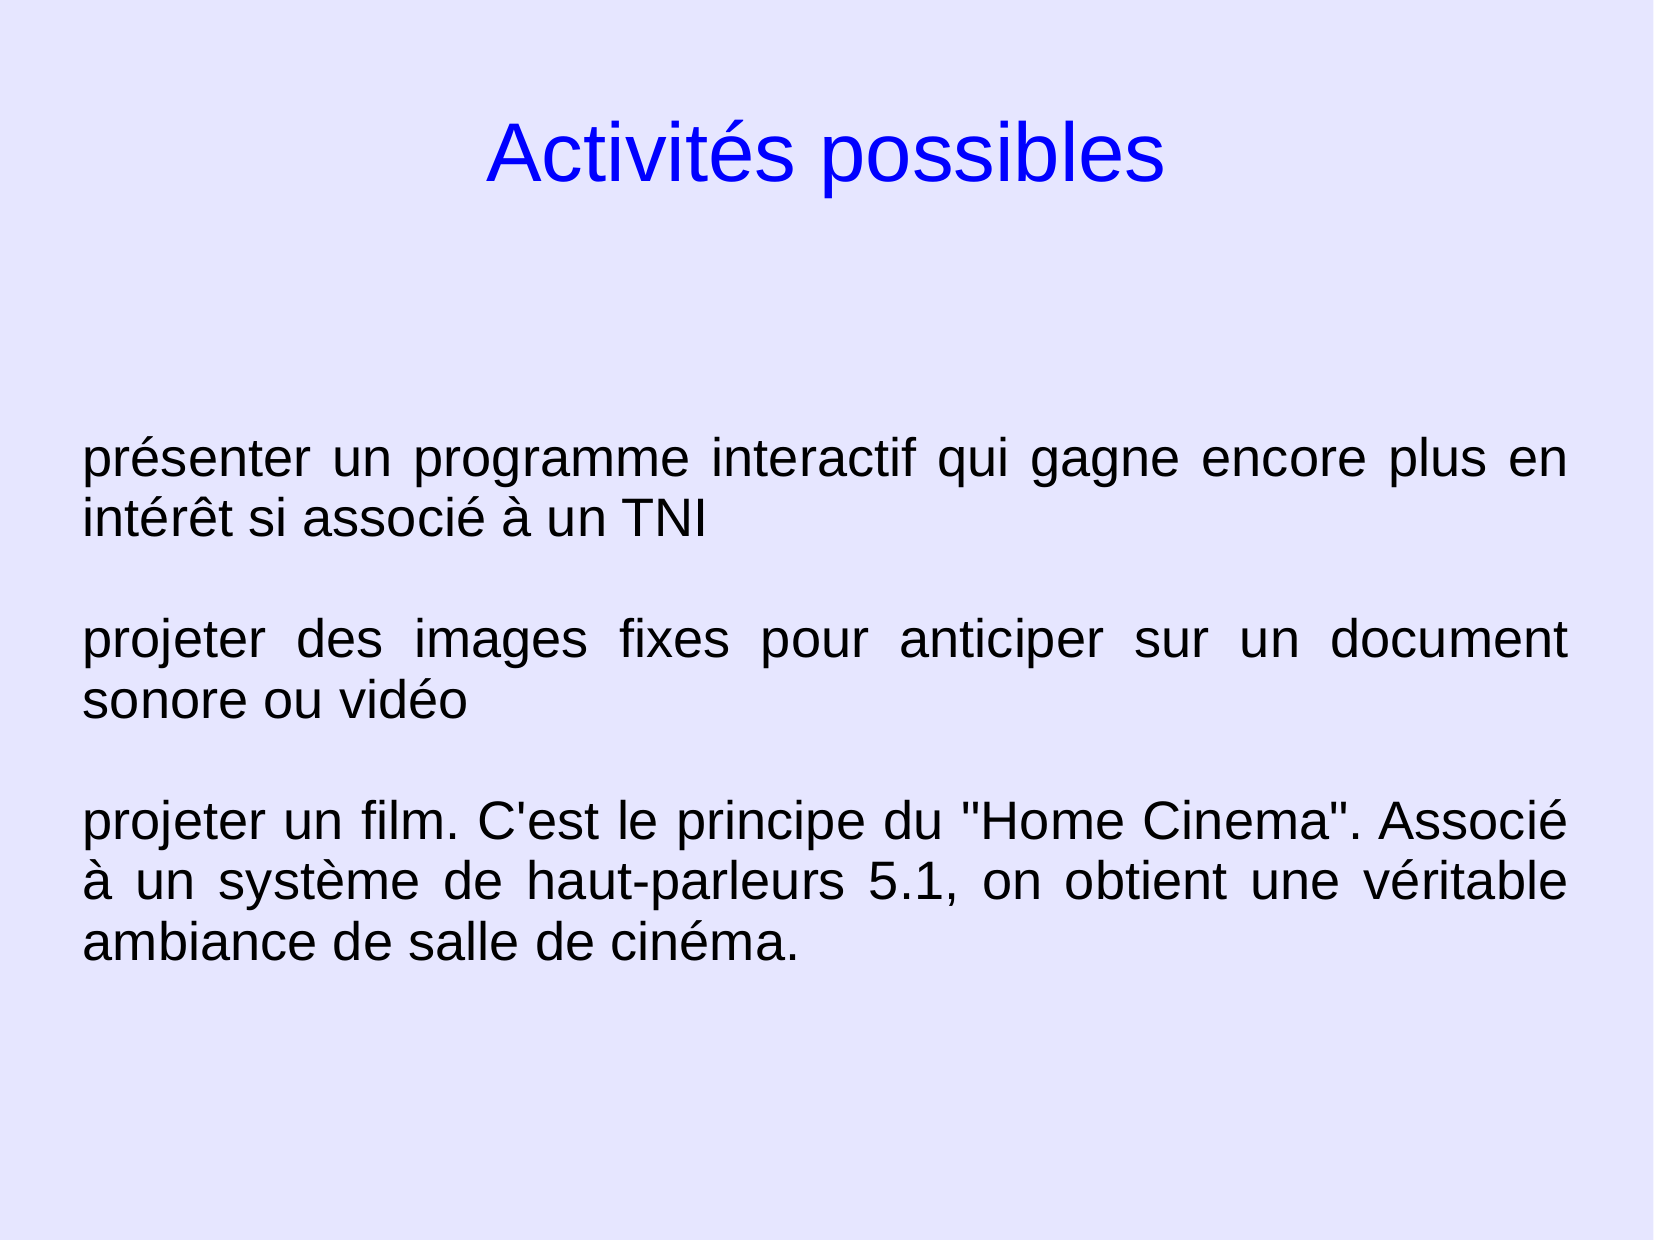

# Activités possibles
présenter un programme interactif qui gagne encore plus en intérêt si associé à un TNI
projeter des images fixes pour anticiper sur un document sonore ou vidéo
projeter un film. C'est le principe du "Home Cinema". Associé à un système de haut-parleurs 5.1, on obtient une véritable ambiance de salle de cinéma.